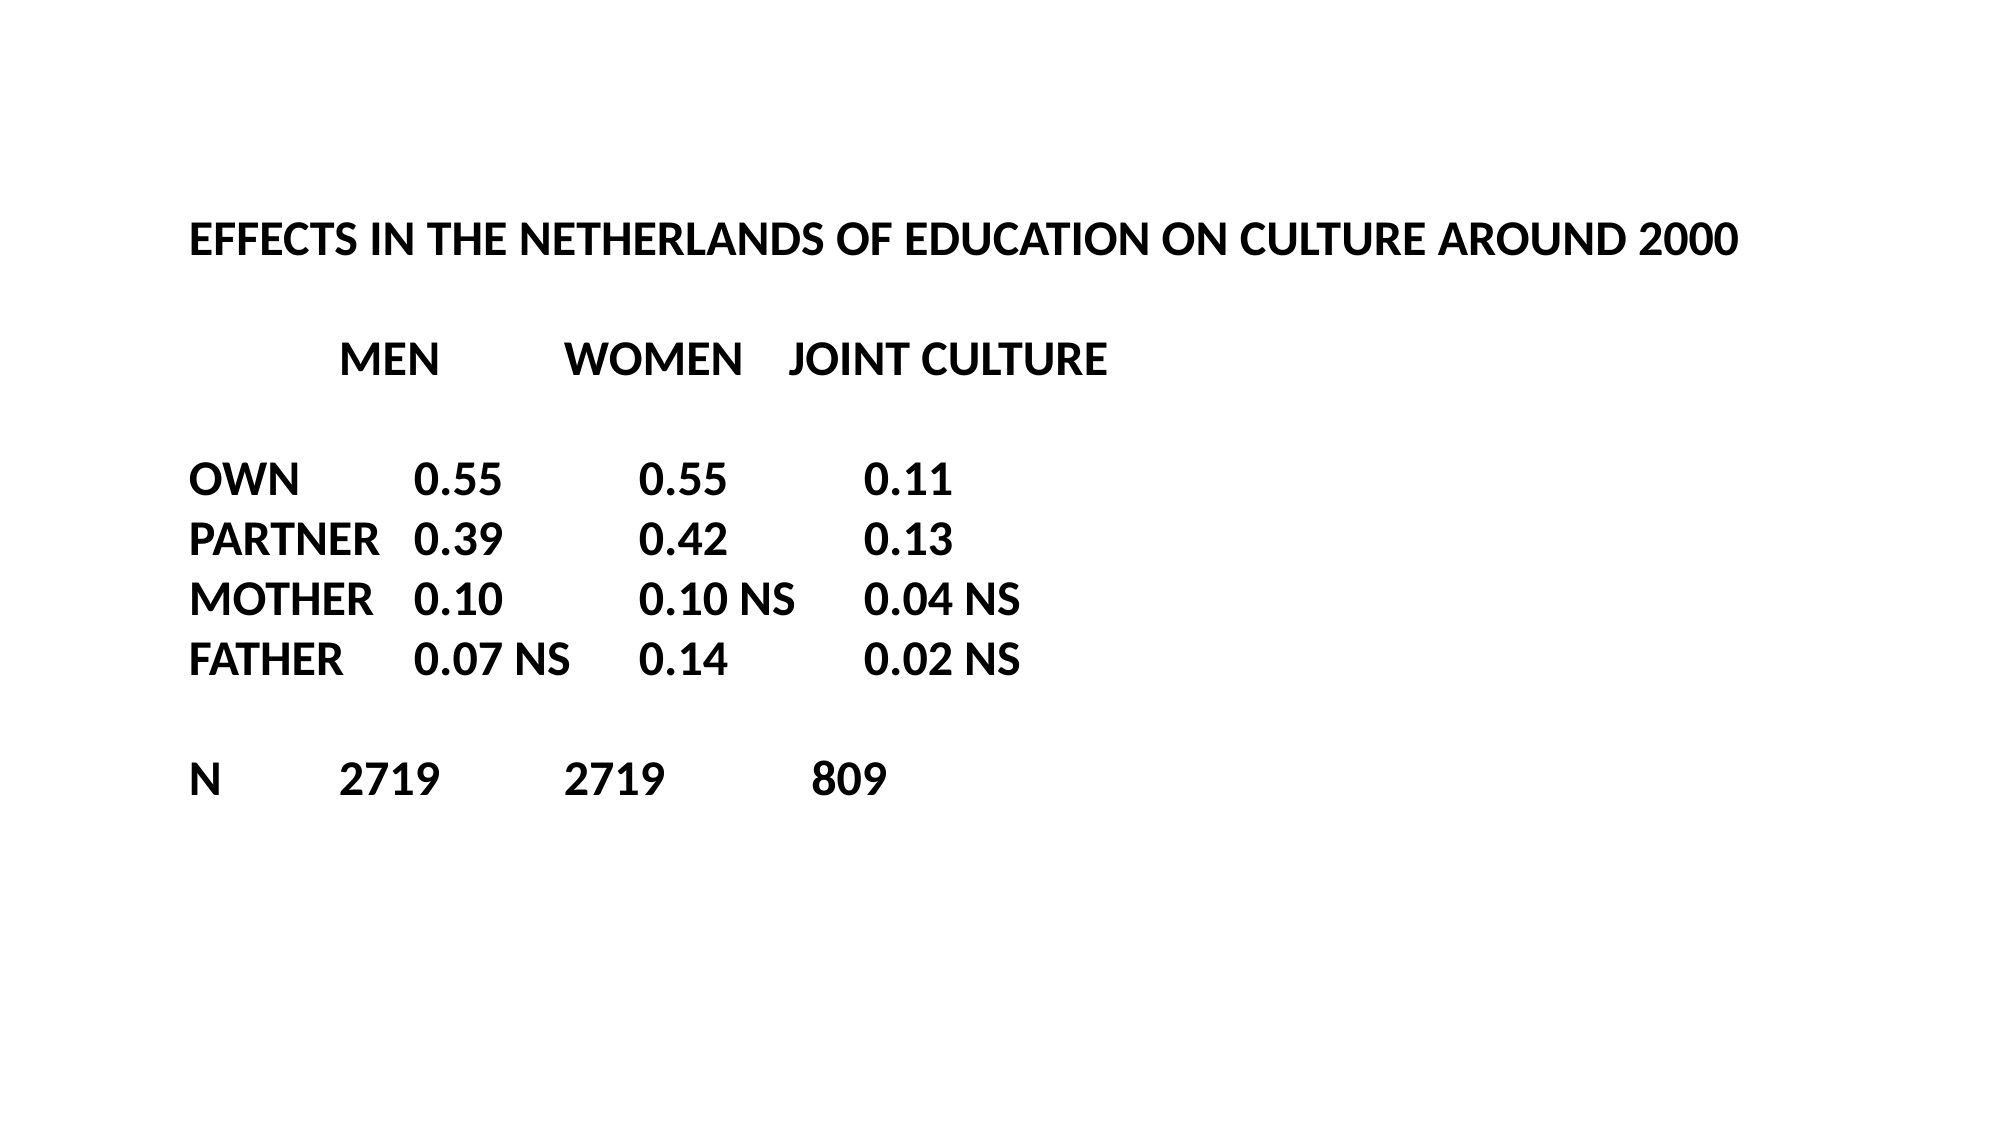

EFFECTS IN THE NETHERLANDS OF EDUCATION ON CULTURE AROUND 2000
		MEN		WOMEN	JOINT CULTURE
OWN		0.55		0.55		0.11
PARTNER	0.39		0.42		0.13
MOTHER	0.10		0.10 NS	0.04 NS
FATHER	0.07 NS	0.14		0.02 NS
N		2719		2719		 809